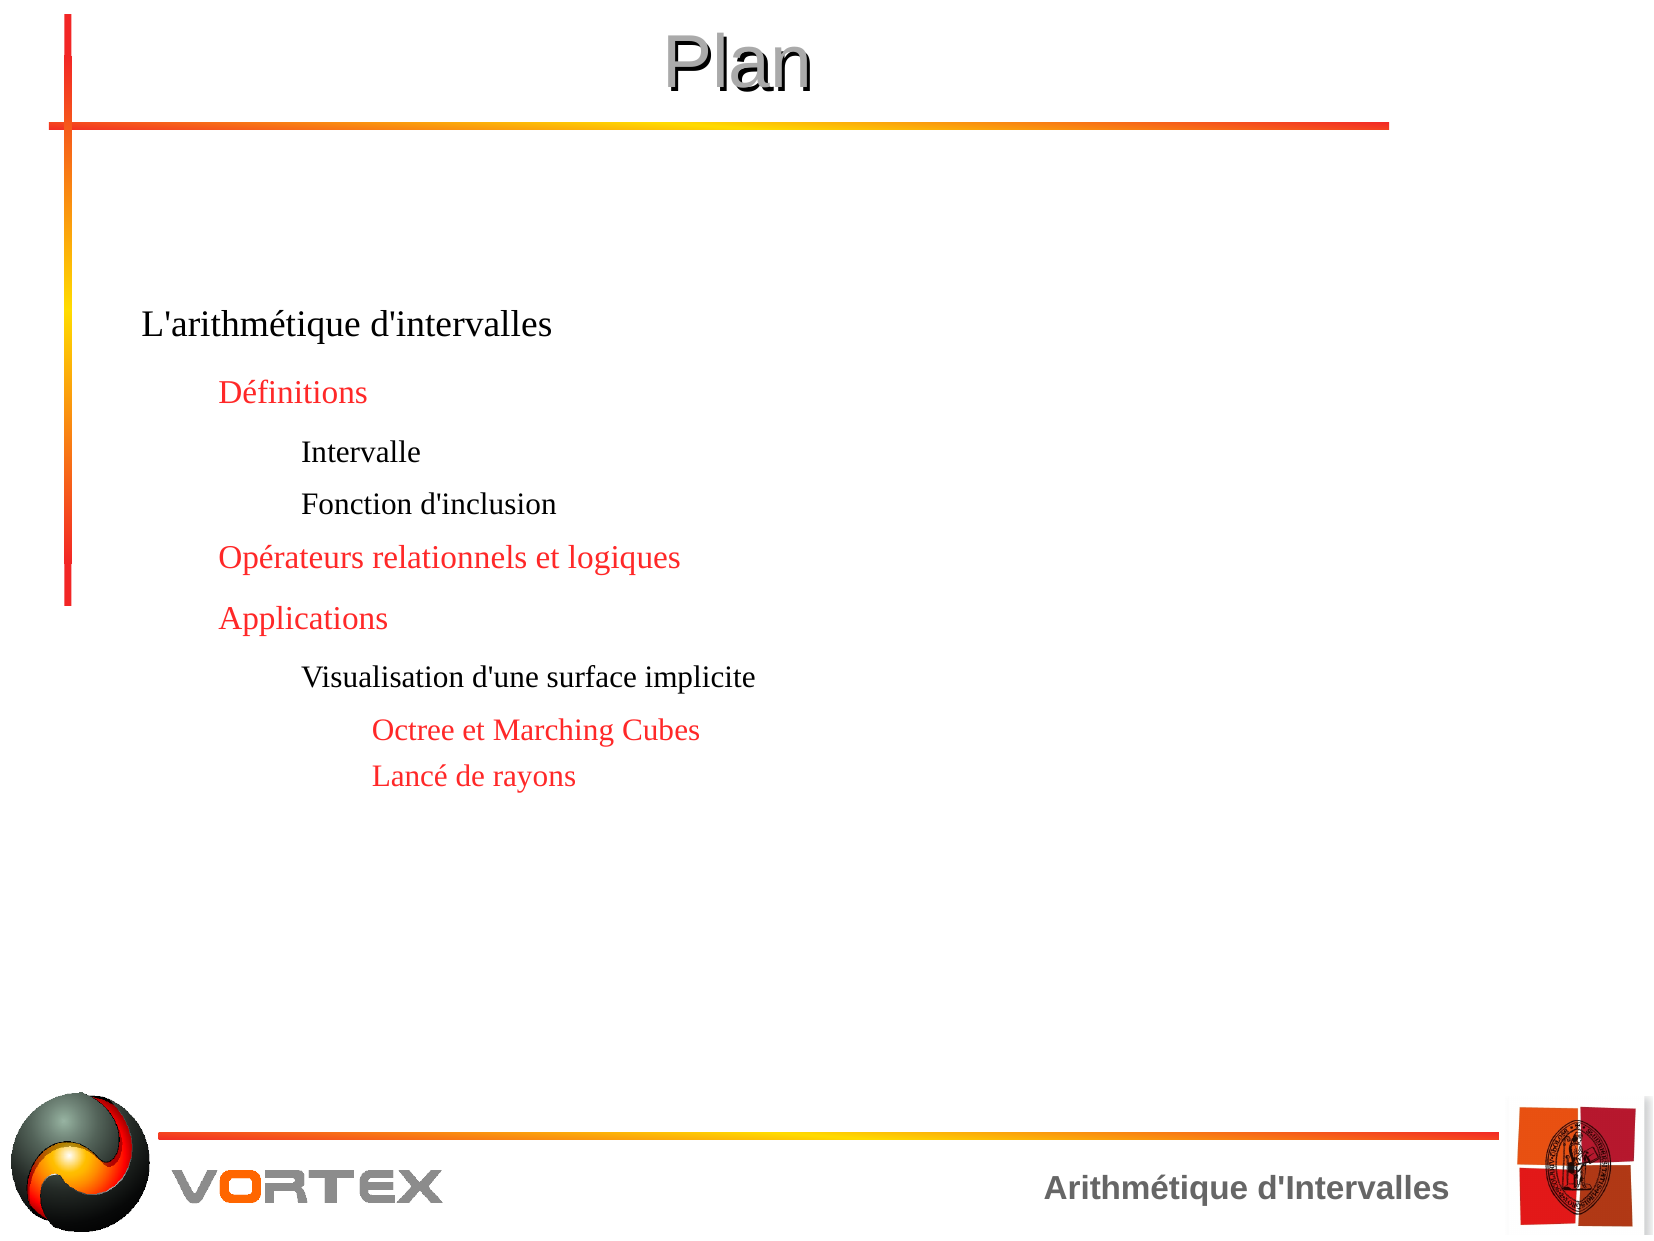

# Plan
L'arithmétique d'intervalles
Définitions
Intervalle
Fonction d'inclusion
Opérateurs relationnels et logiques
Applications
Visualisation d'une surface implicite
Octree et Marching Cubes
Lancé de rayons